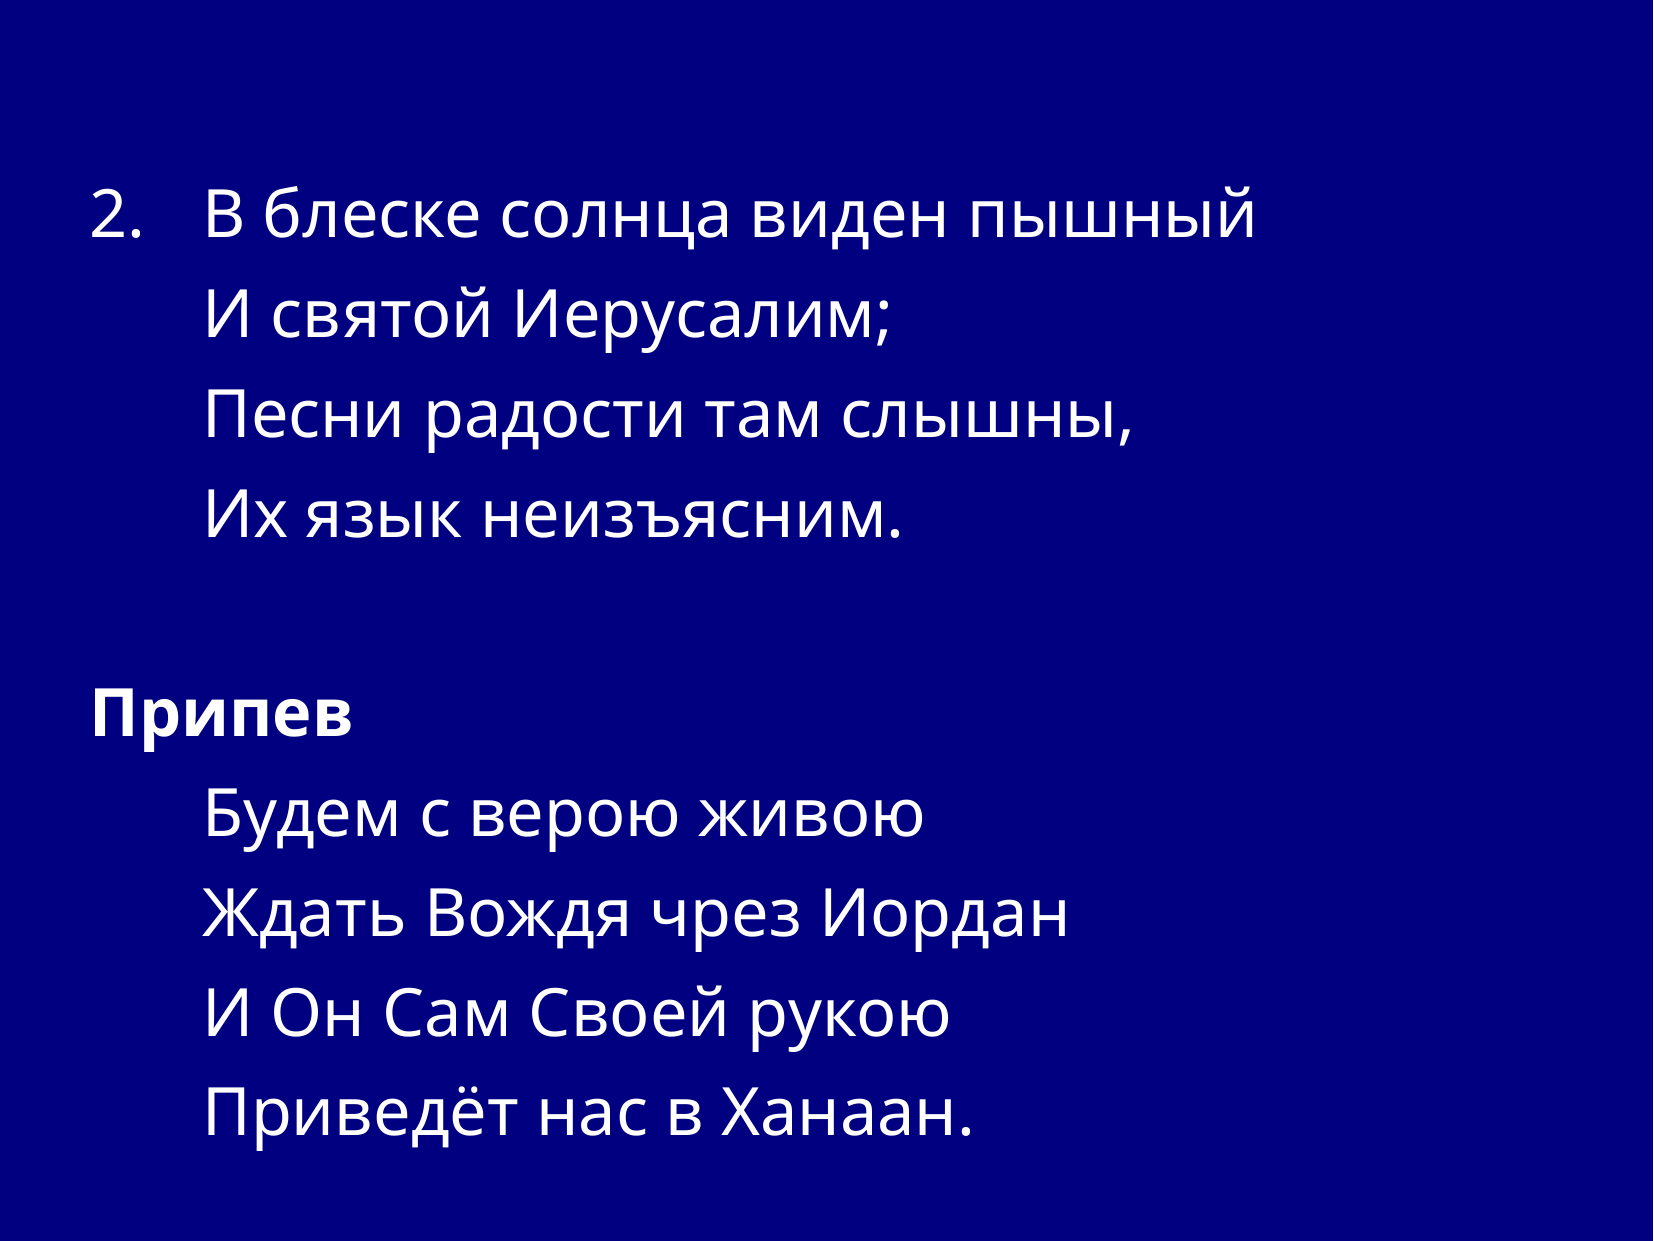

2.	В блеске солнца виден пышный
	И святой Иерусалим;
	Песни радости там слышны,
	Их язык неизъясним.
Припев
	Будем с верою живою
	Ждать Вождя чрез Иордан
	И Он Сам Своей рукою
	Приведёт нас в Ханаан.